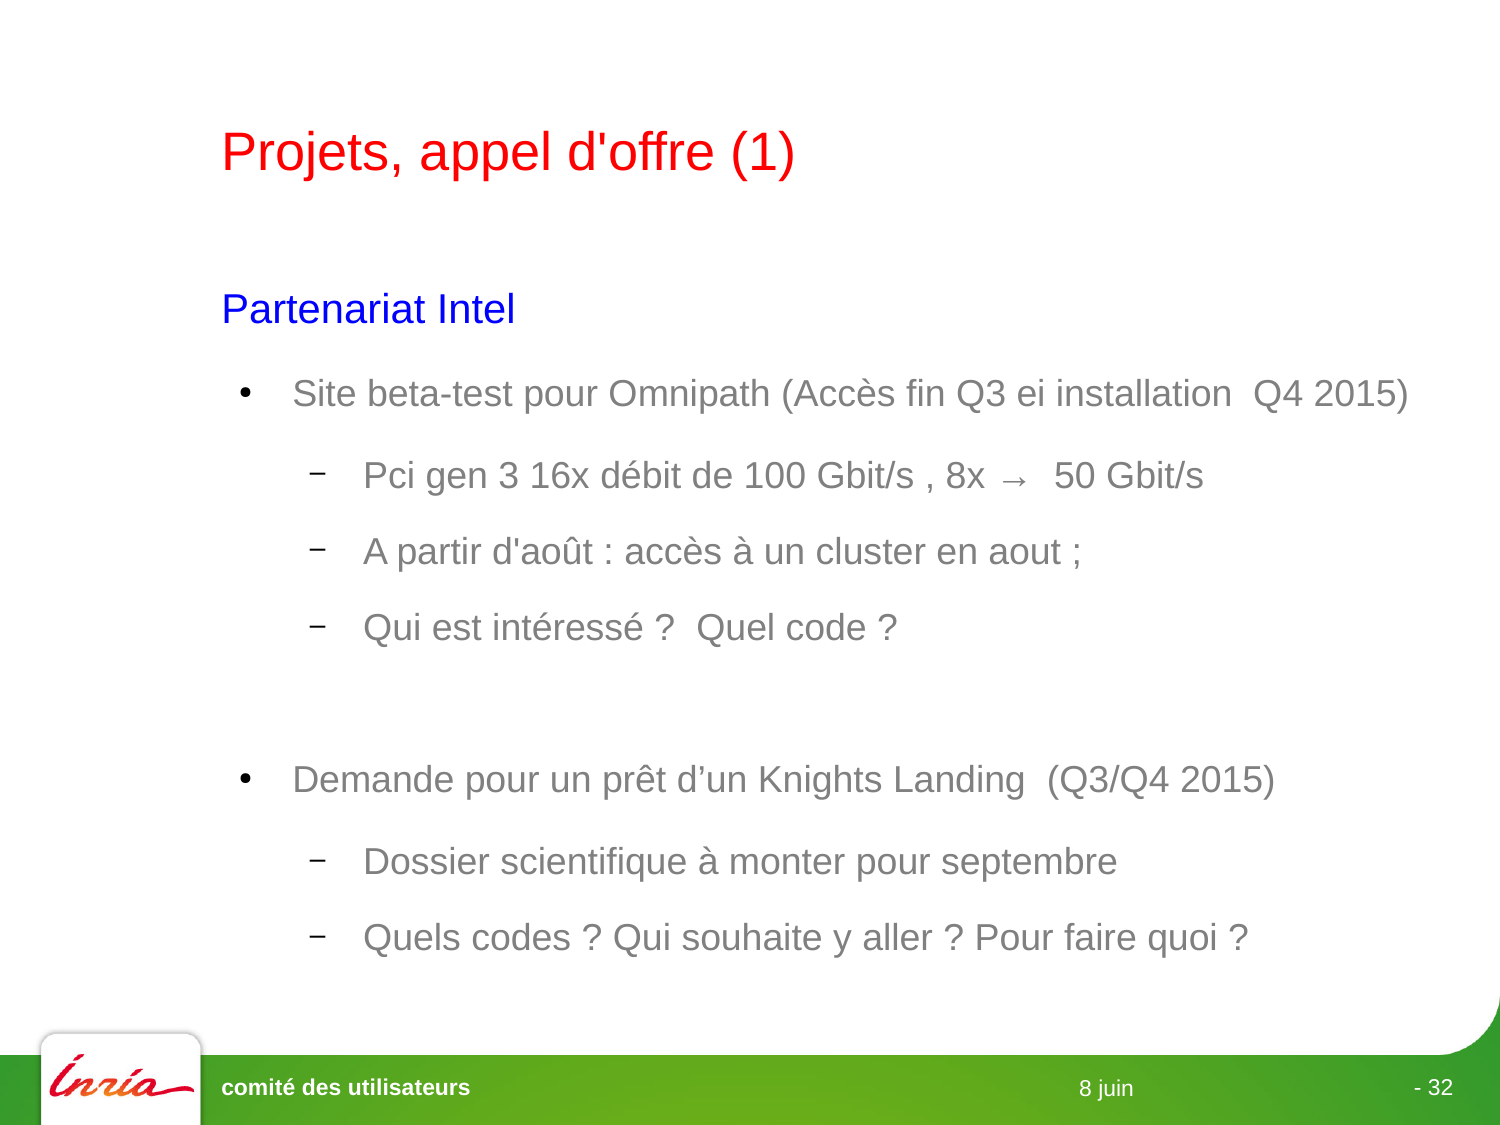

# Projets, appel d'offre (1)
Partenariat Intel
Site beta-test pour Omnipath (Accès fin Q3 ei installation Q4 2015)
Pci gen 3 16x débit de 100 Gbit/s , 8x → 50 Gbit/s
A partir d'août : accès à un cluster en aout ;
Qui est intéressé ? Quel code ?
Demande pour un prêt d’un Knights Landing (Q3/Q4 2015)
Dossier scientifique à monter pour septembre
Quels codes ? Qui souhaite y aller ? Pour faire quoi ?
comité des utilisateurs
32
8 juin 2015